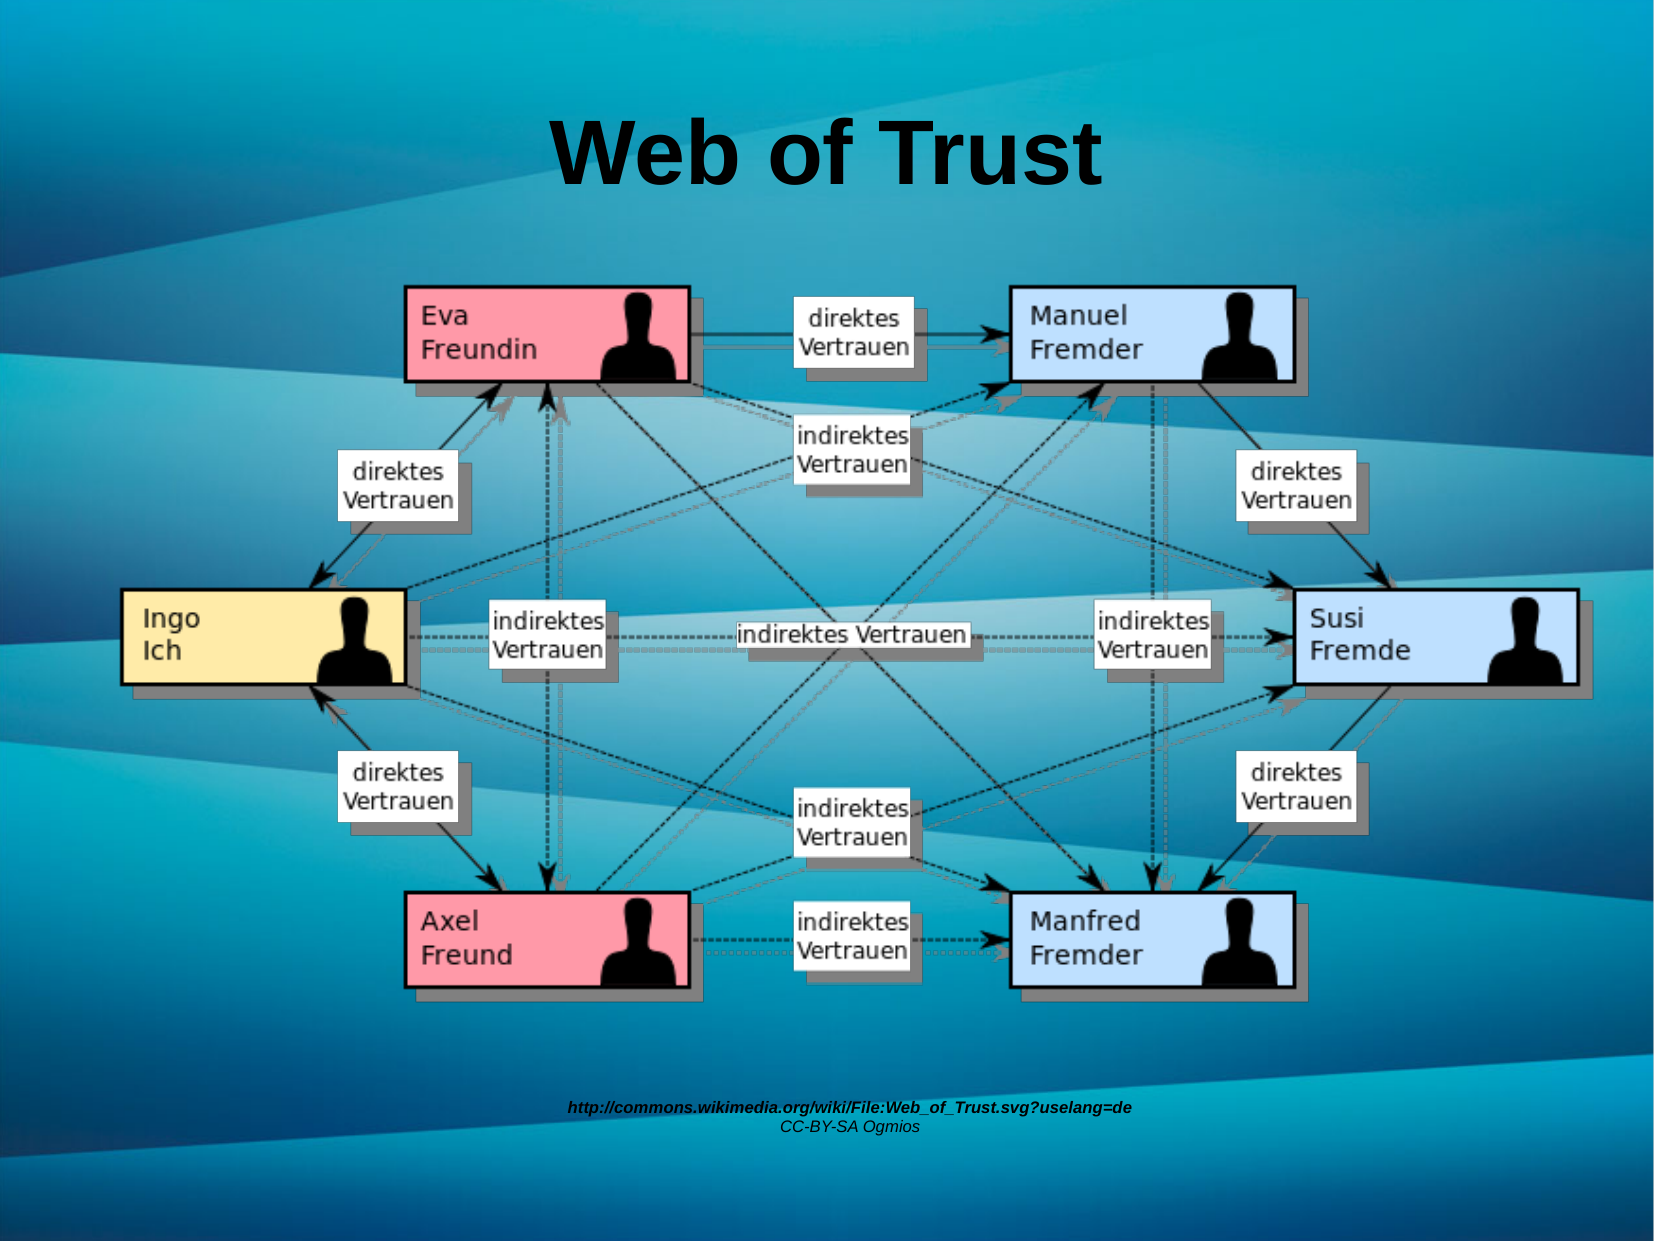

# Web of Trust
http://commons.wikimedia.org/wiki/File:Web_of_Trust.svg?uselang=de
CC-BY-SA Ogmios